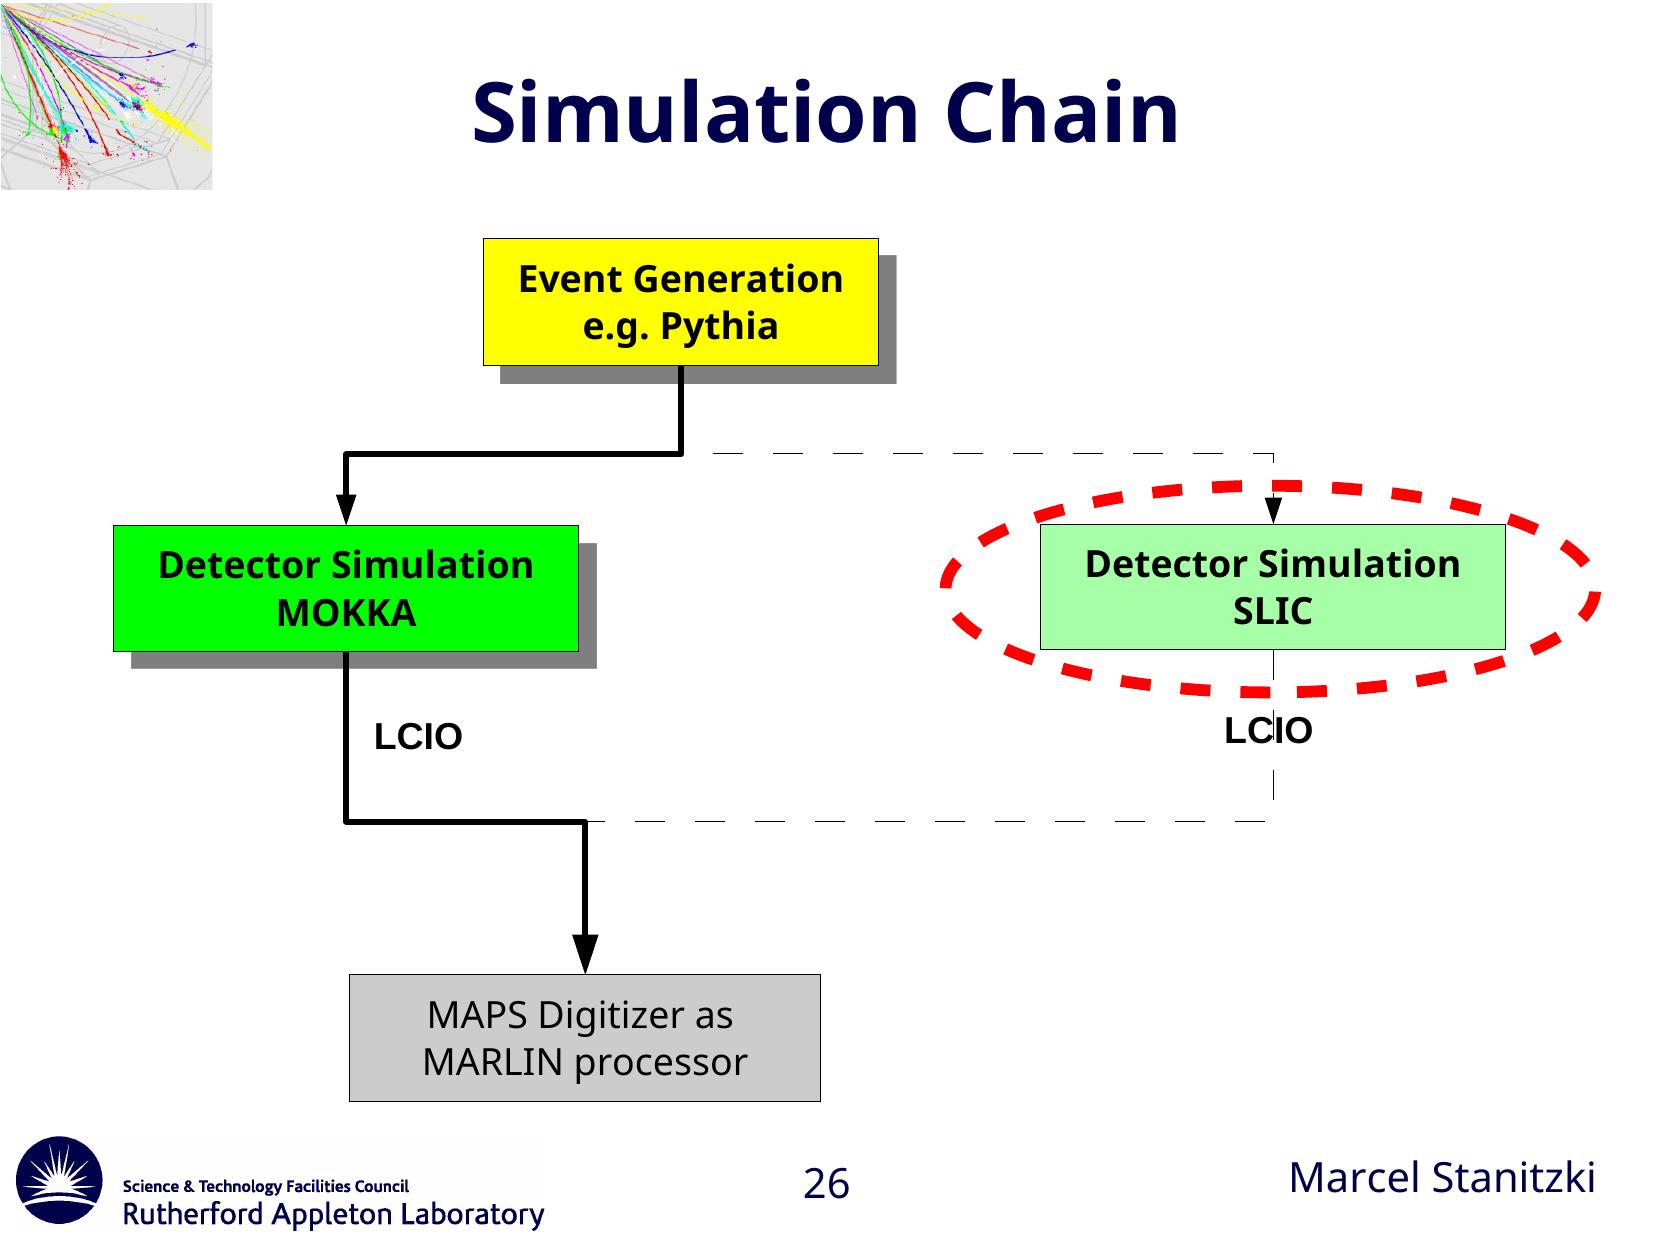

# Simulation Chain
Event Generation
e.g. Pythia
Detector Simulation
SLIC
Detector Simulation
MOKKA
LCIO
LCIO
MAPS Digitizer as
MARLIN processor